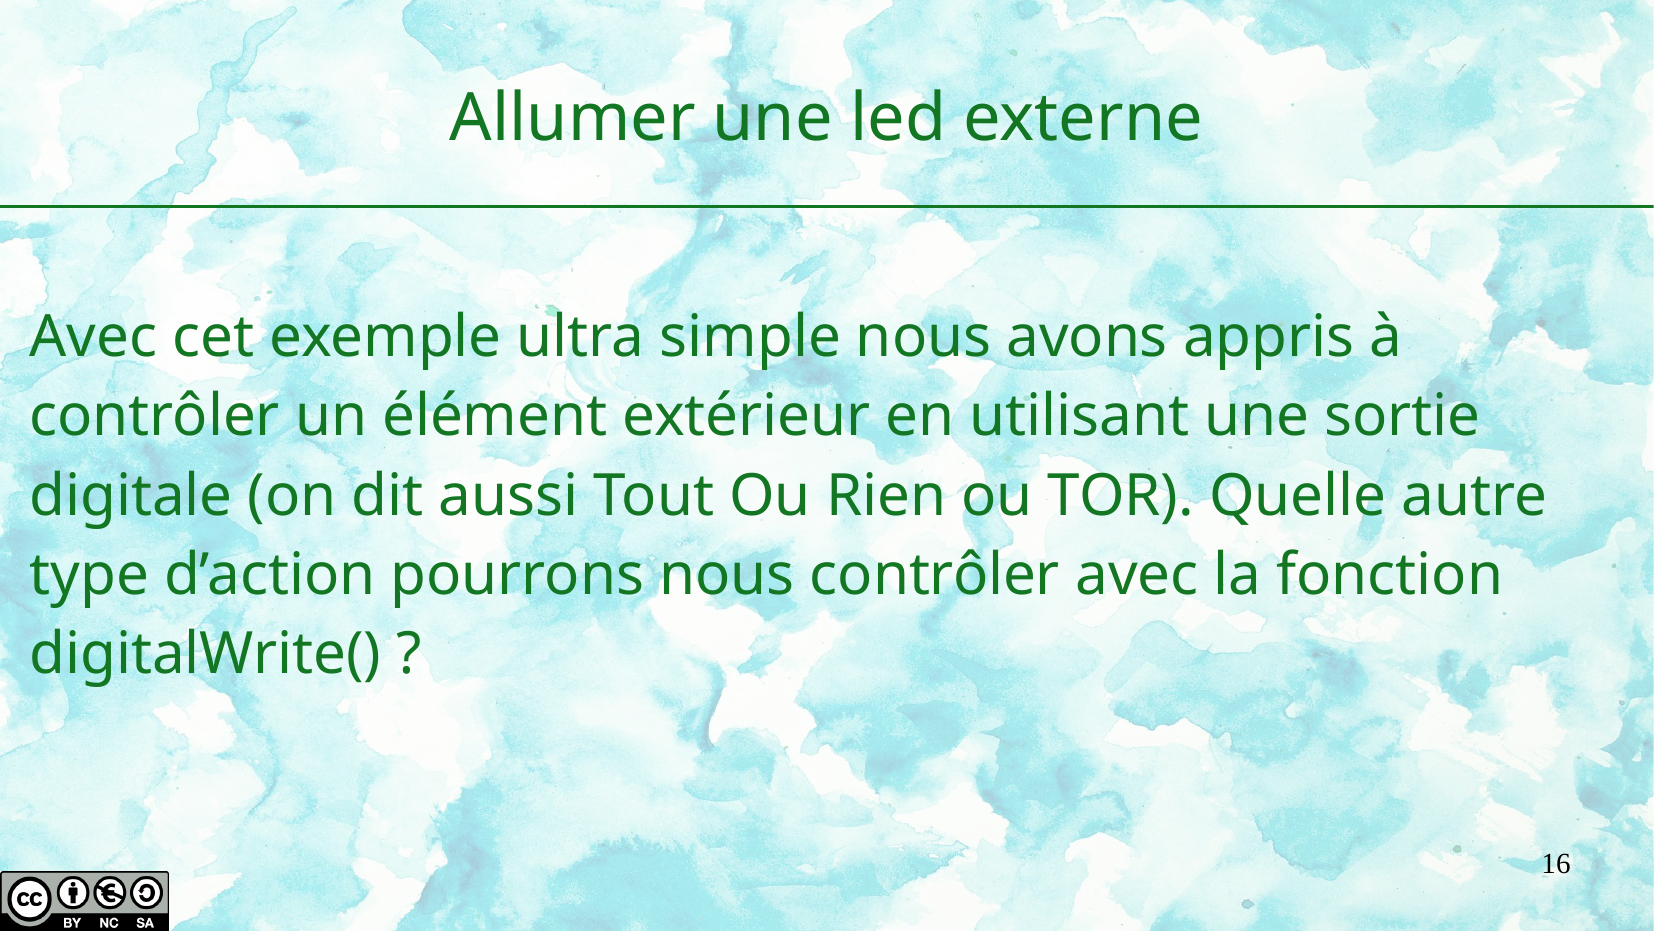

# Allumer une led externe
Avec cet exemple ultra simple nous avons appris à contrôler un élément extérieur en utilisant une sortie digitale (on dit aussi Tout Ou Rien ou TOR). Quelle autre type d’action pourrons nous contrôler avec la fonction digitalWrite() ?
16